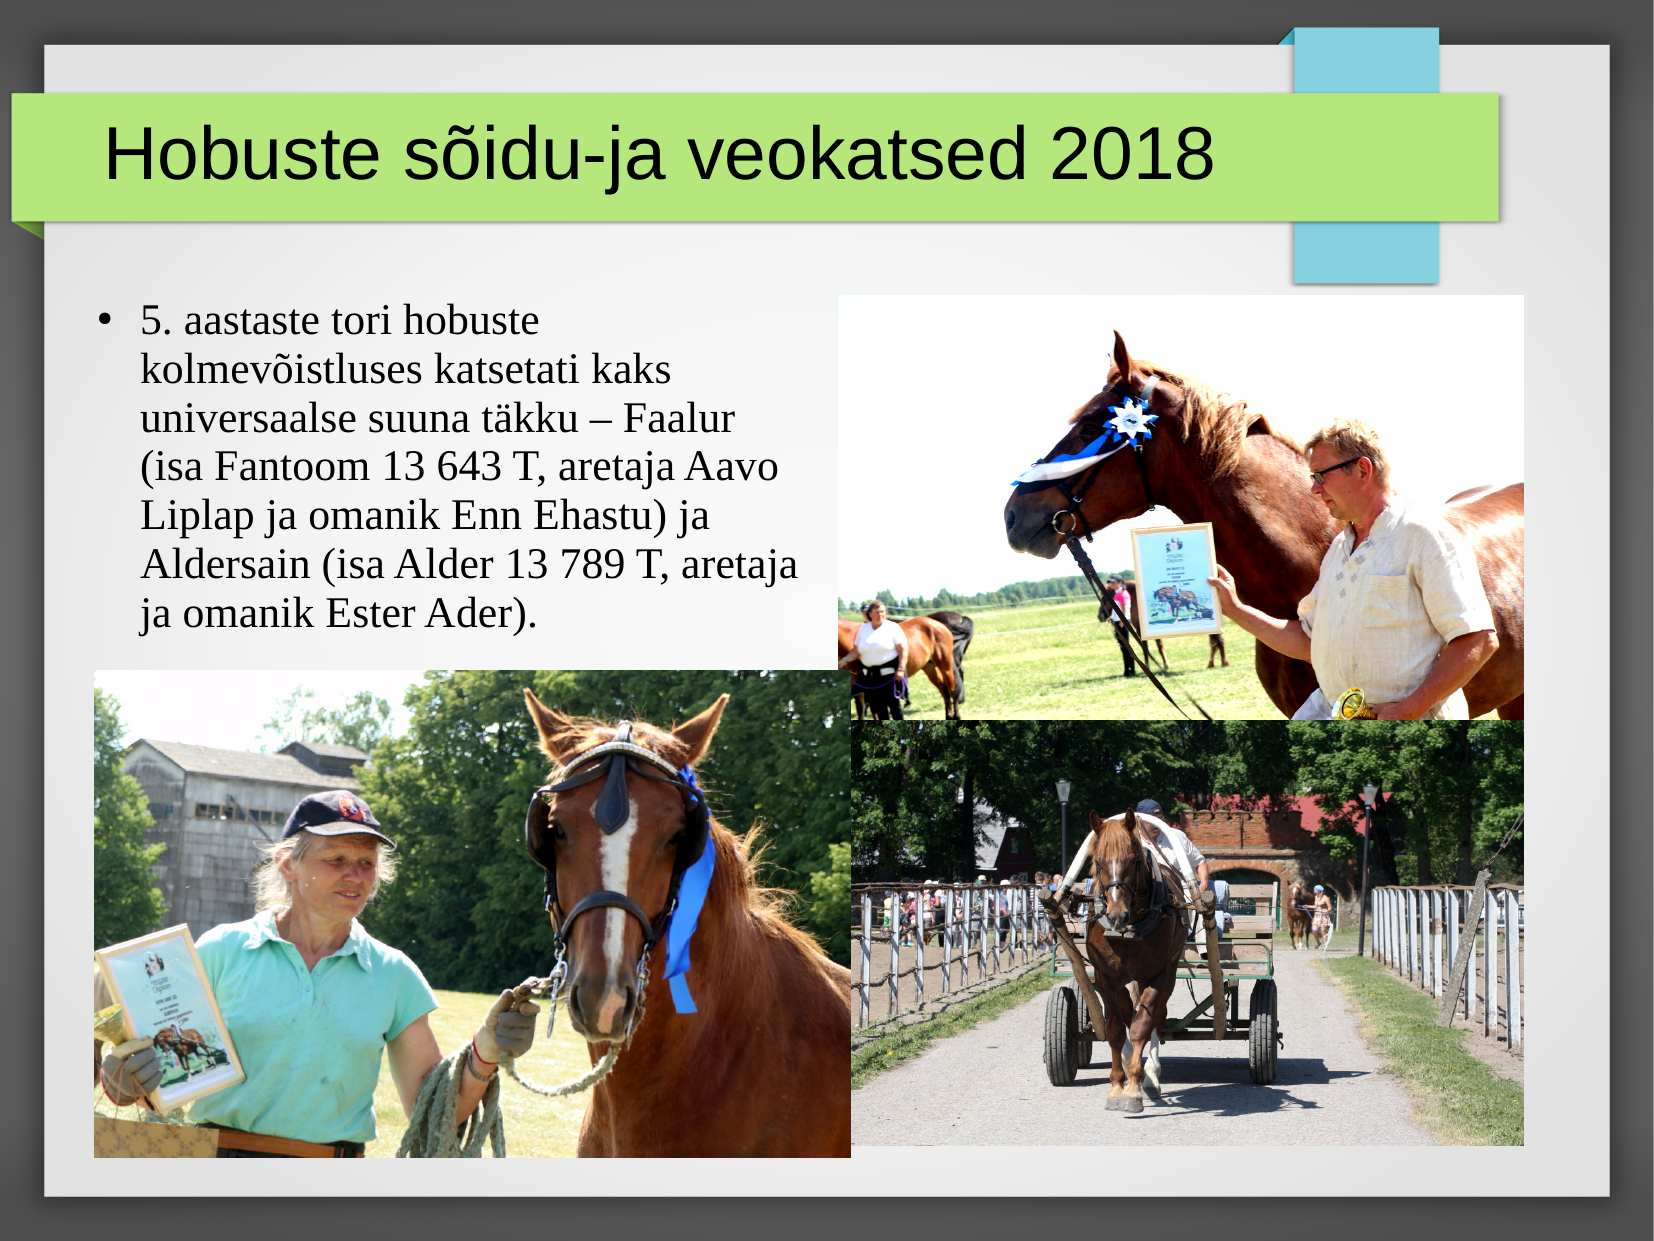

# Hobuste sõidu-ja veokatsed 2018
5. aastaste tori hobuste kolmevõistluses katsetati kaks universaalse suuna täkku – Faalur (isa Fantoom 13 643 T, aretaja Aavo Liplap ja omanik Enn Ehastu) ja Aldersain (isa Alder 13 789 T, aretaja ja omanik Ester Ader).